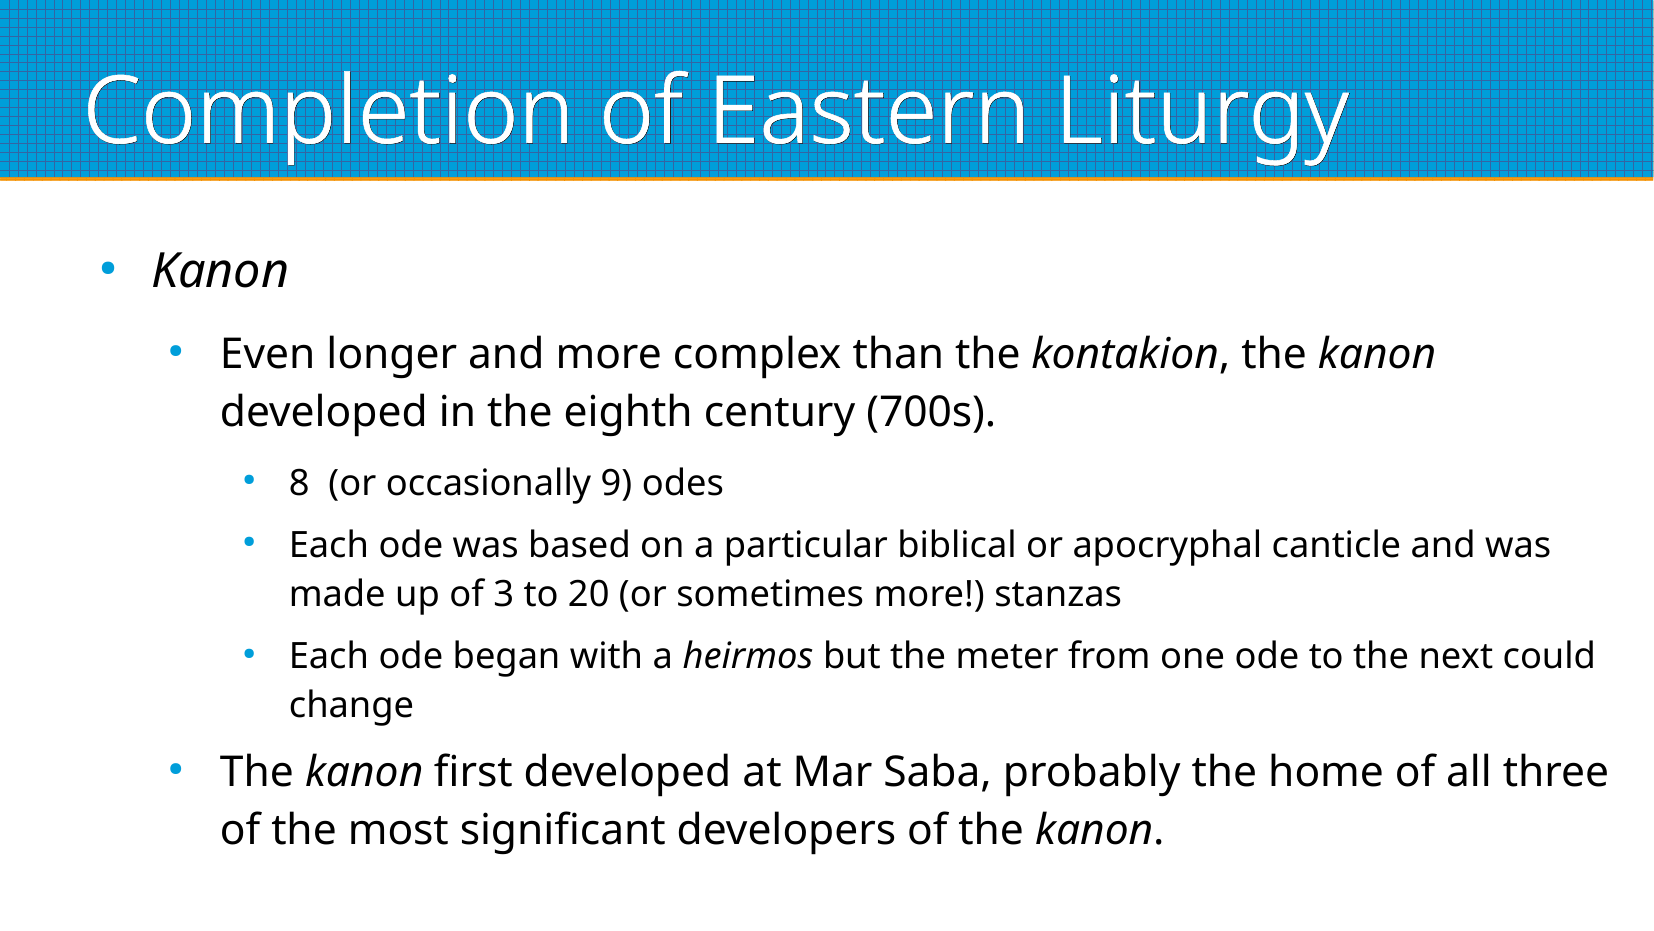

# Completion of Eastern Liturgy
Kanon
Even longer and more complex than the kontakion, the kanon developed in the eighth century (700s).
8 (or occasionally 9) odes
Each ode was based on a particular biblical or apocryphal canticle and was made up of 3 to 20 (or sometimes more!) stanzas
Each ode began with a heirmos but the meter from one ode to the next could change
The kanon first developed at Mar Saba, probably the home of all three of the most significant developers of the kanon.